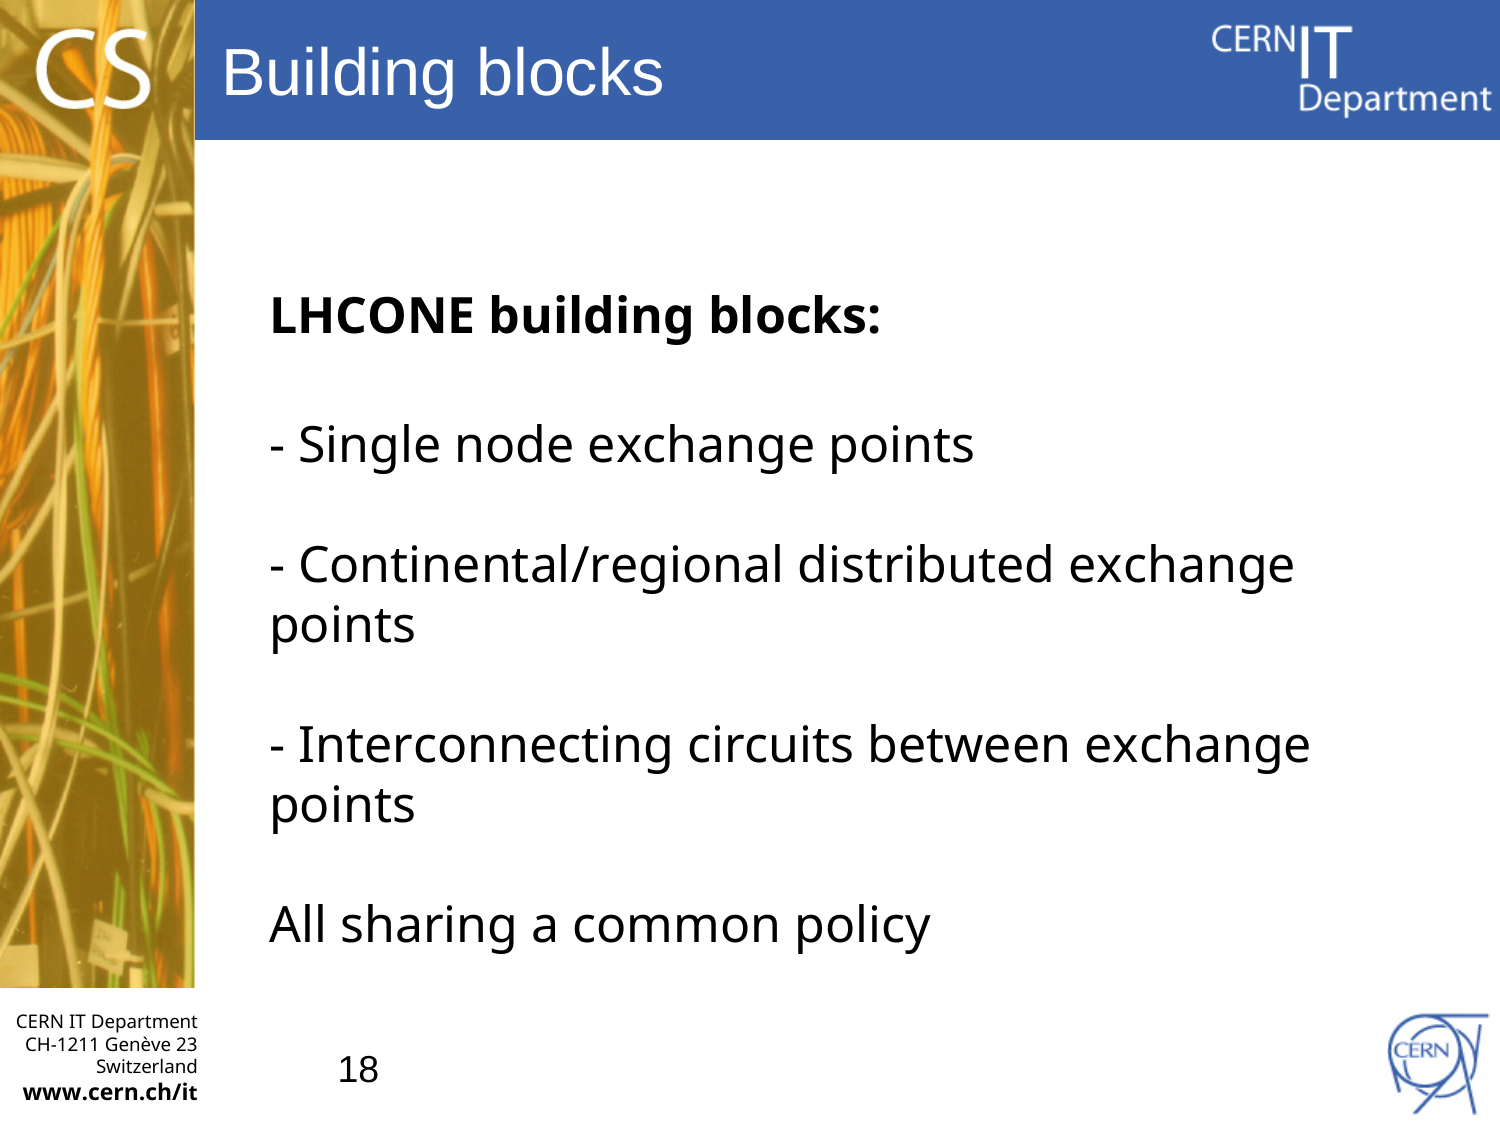

# Building blocks
LHCONE building blocks:
- Single node exchange points
- Continental/regional distributed exchange points
- Interconnecting circuits between exchange points
All sharing a common policy